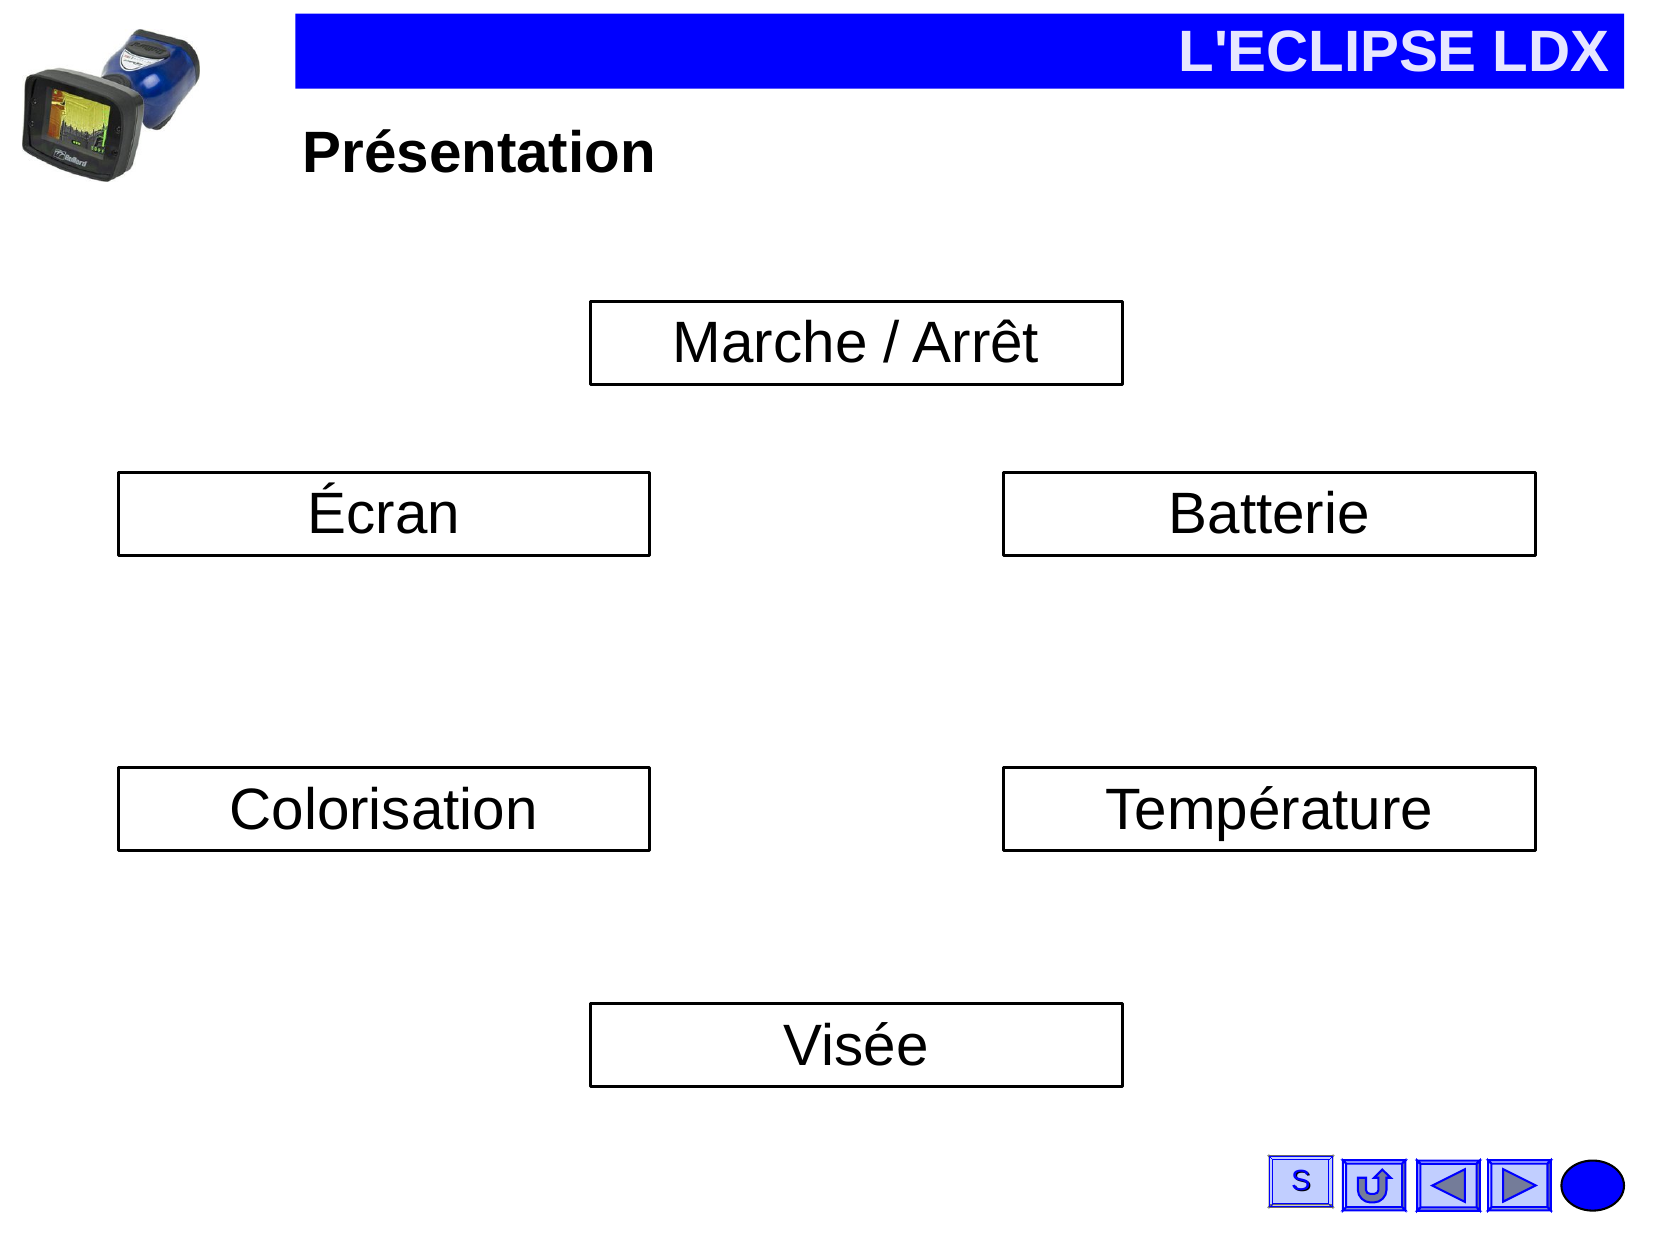

L'ECLIPSE LDX
Présentation
Marche / Arrêt
Écran
Batterie
Colorisation
Température
Visée